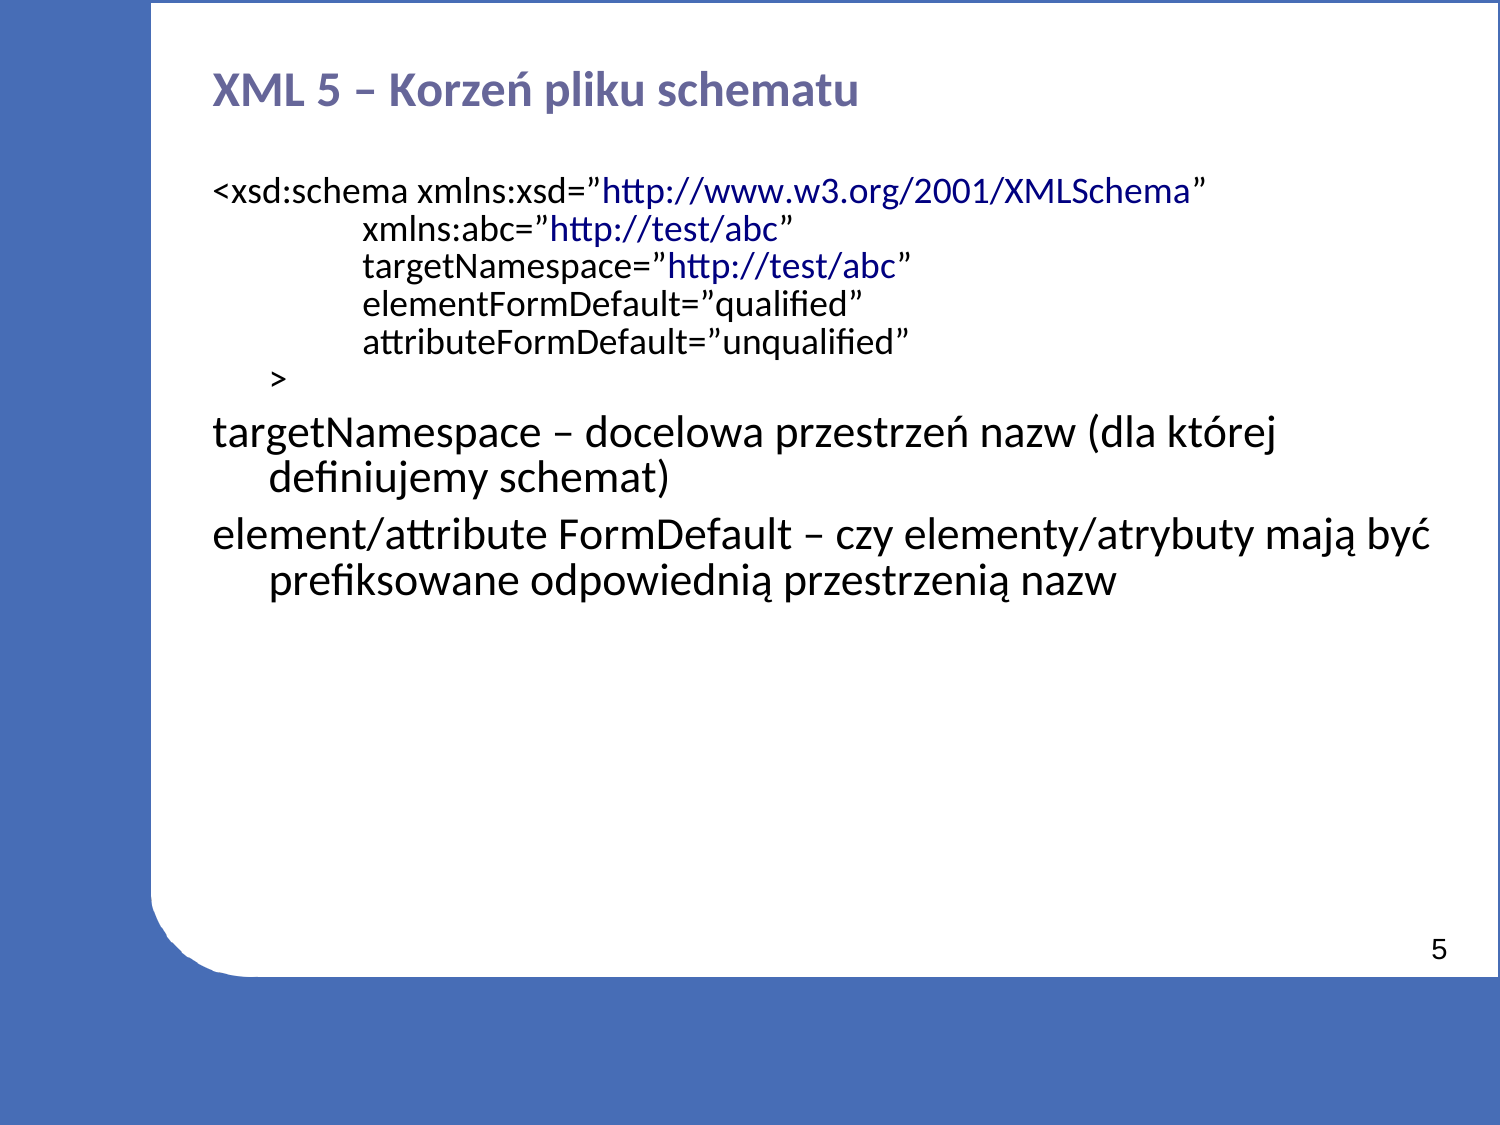

# XML 5 – Korzeń pliku schematu
<xsd:schema xmlns:xsd=”http://www.w3.org/2001/XMLSchema”
	xmlns:abc=”http://test/abc”
	targetNamespace=”http://test/abc”
	elementFormDefault=”qualified”
	attributeFormDefault=”unqualified”
>
targetNamespace – docelowa przestrzeń nazw (dla której definiujemy schemat)
element/attribute FormDefault – czy elementy/atrybuty mają być prefiksowane odpowiednią przestrzenią nazw
5